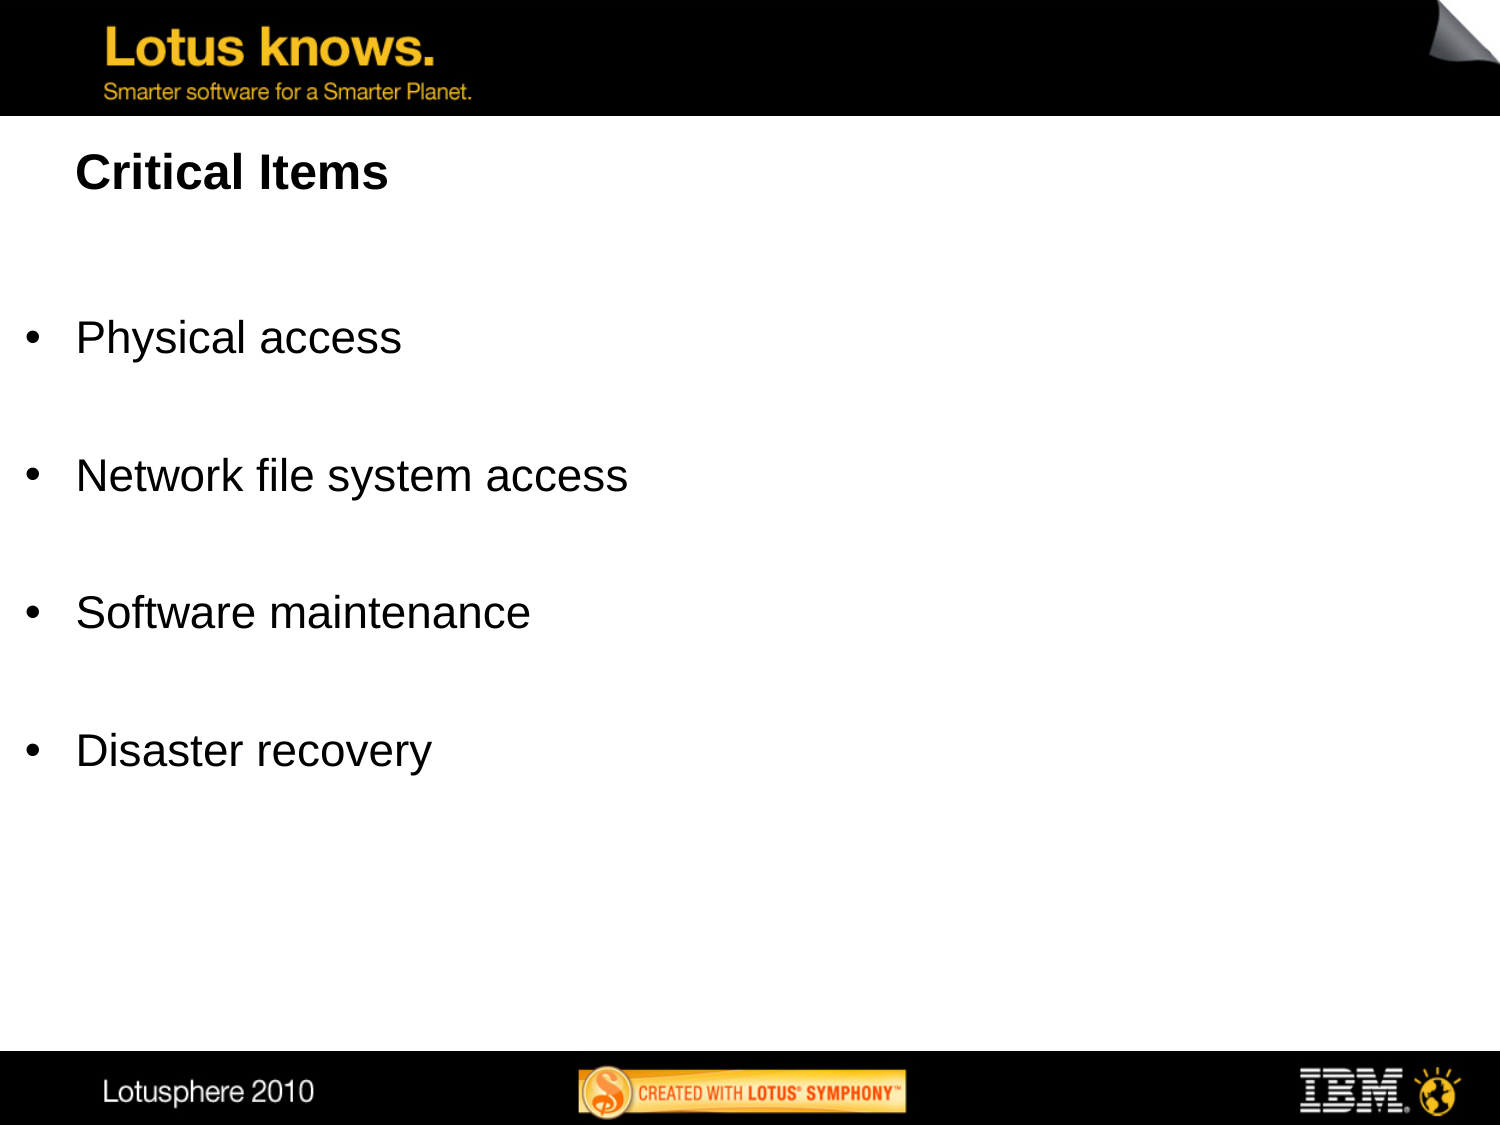

# Critical Items
Physical access
Network file system access
Software maintenance
Disaster recovery